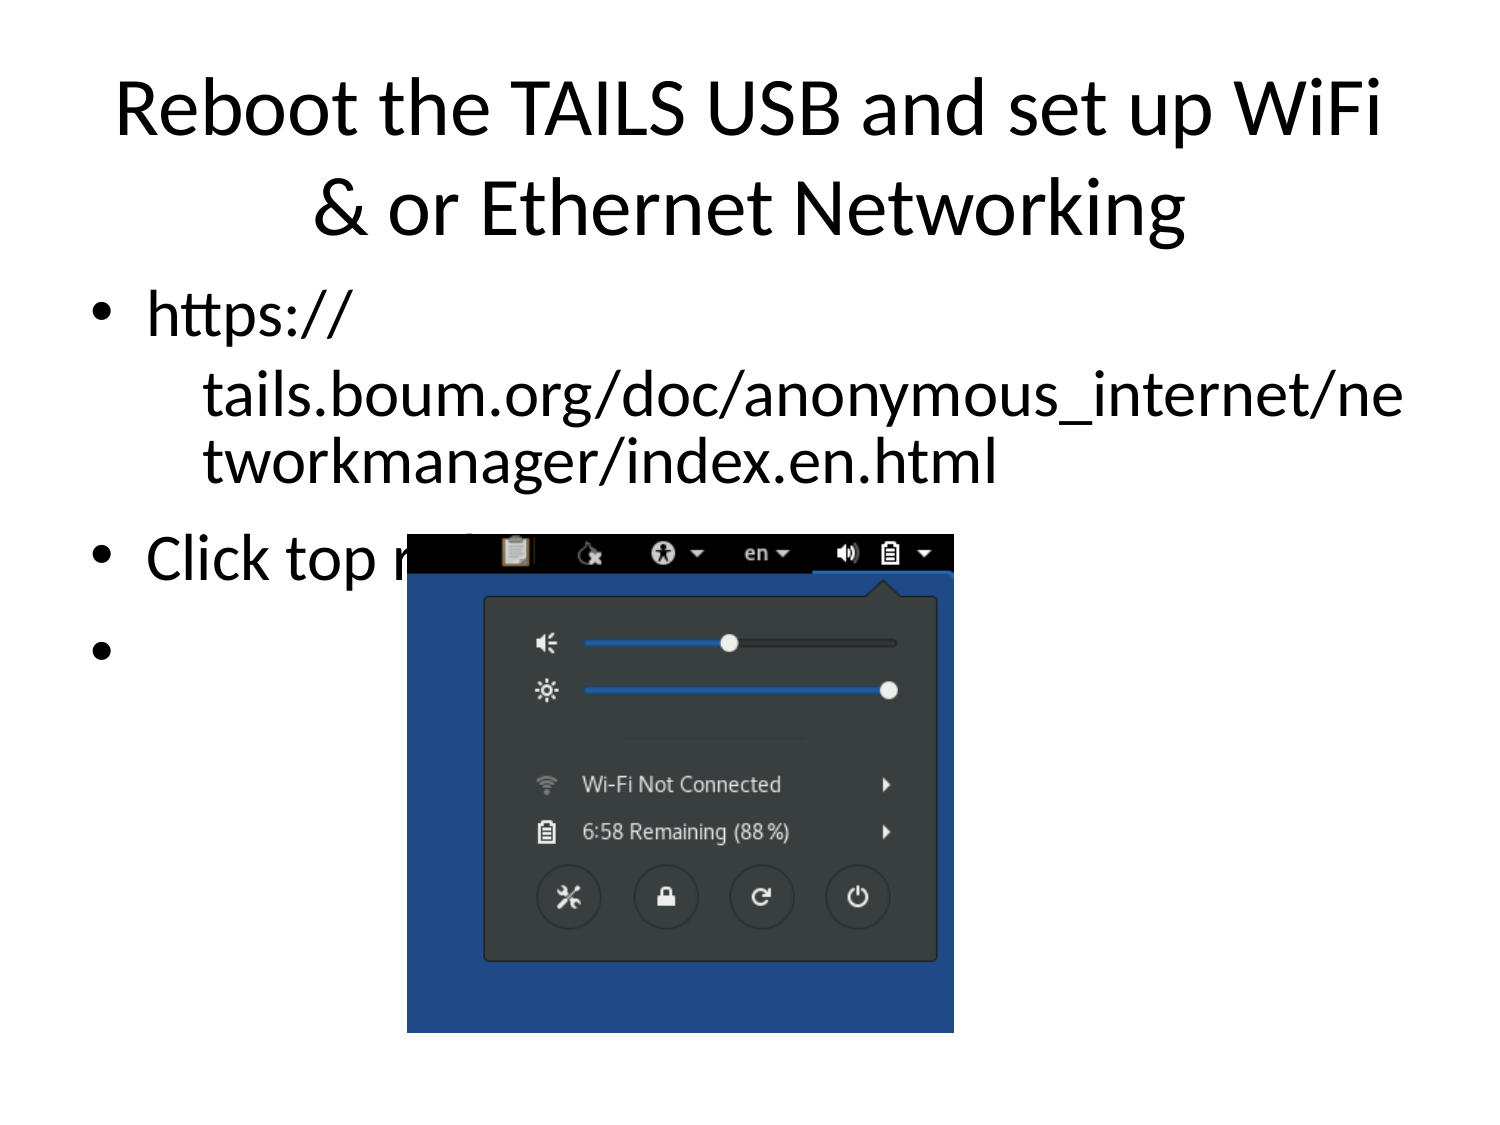

# Reboot the TAILS USB and set up WiFi & or Ethernet Networking
https://tails.boum.org/doc/anonymous_internet/networkmanager/index.en.html
Click top right System Menu